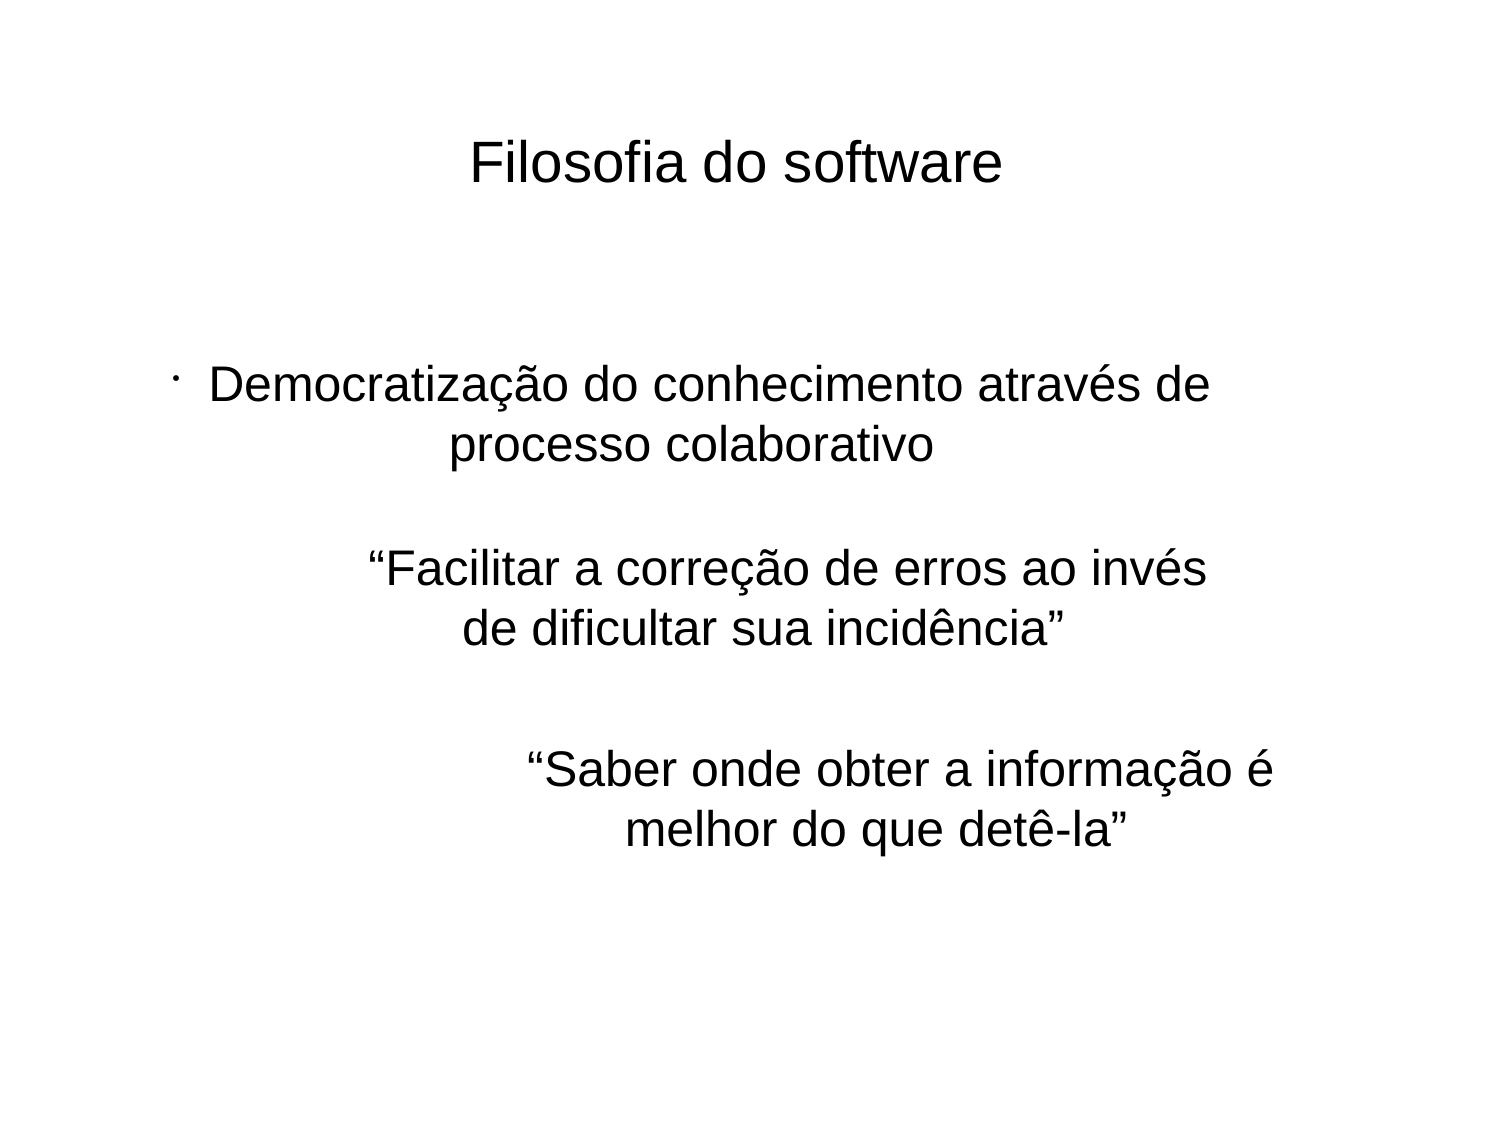

Filosofia do software
 Democratização do conhecimento através de processo colaborativo
 “Facilitar a correção de erros ao invés de dificultar sua incidência”
 “Saber onde obter a informação é melhor do que detê-la”
 “Saber onde obter a informação é melhor do que detê-la”